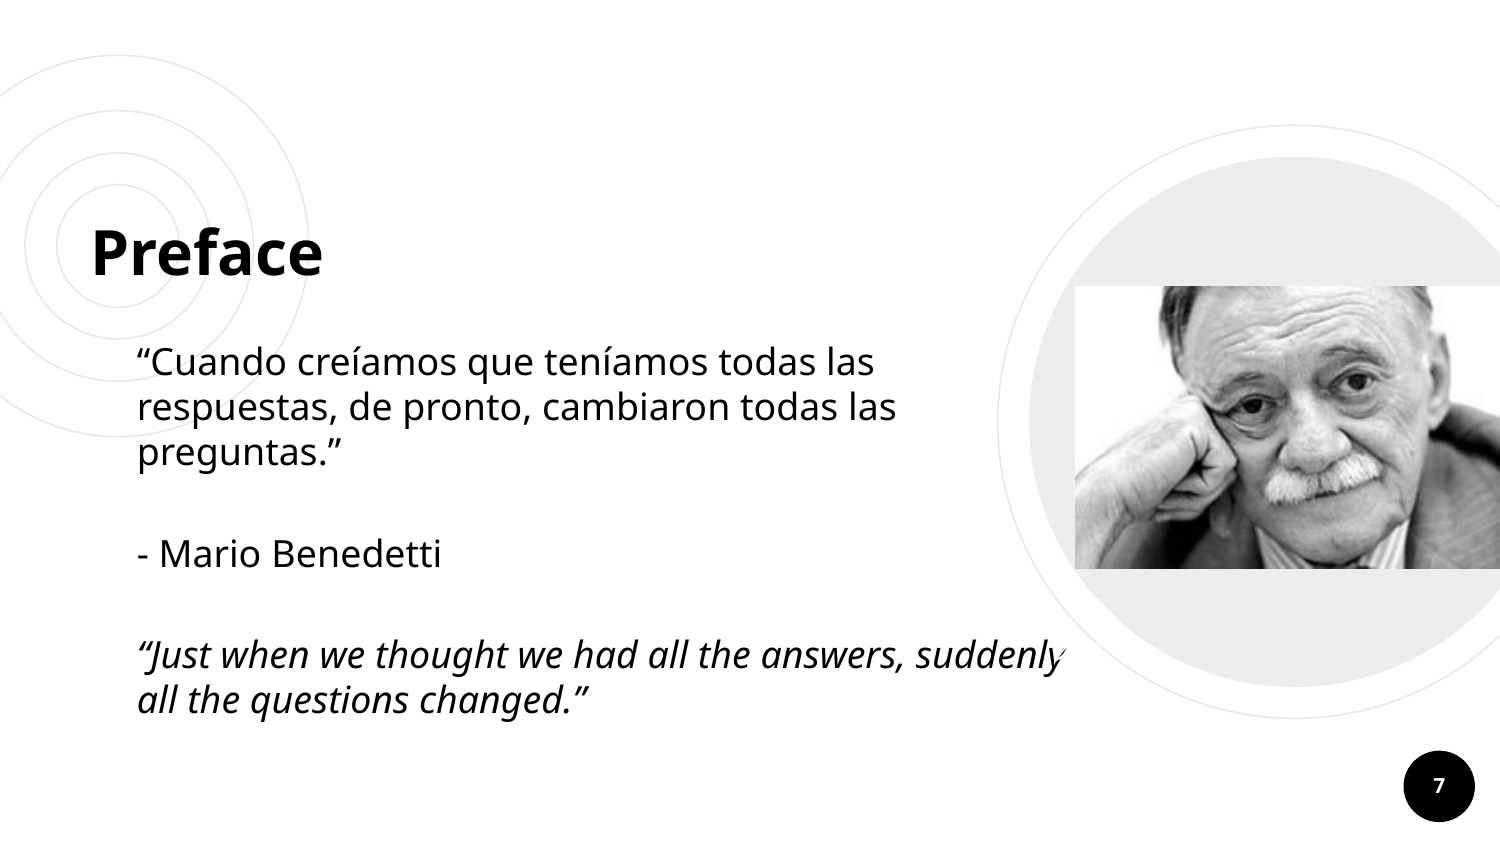

Preface
# “Cuando creíamos que teníamos todas las respuestas, de pronto, cambiaron todas las preguntas.”
- Mario Benedetti
“Just when we thought we had all the answers, suddenly all the questions changed.”